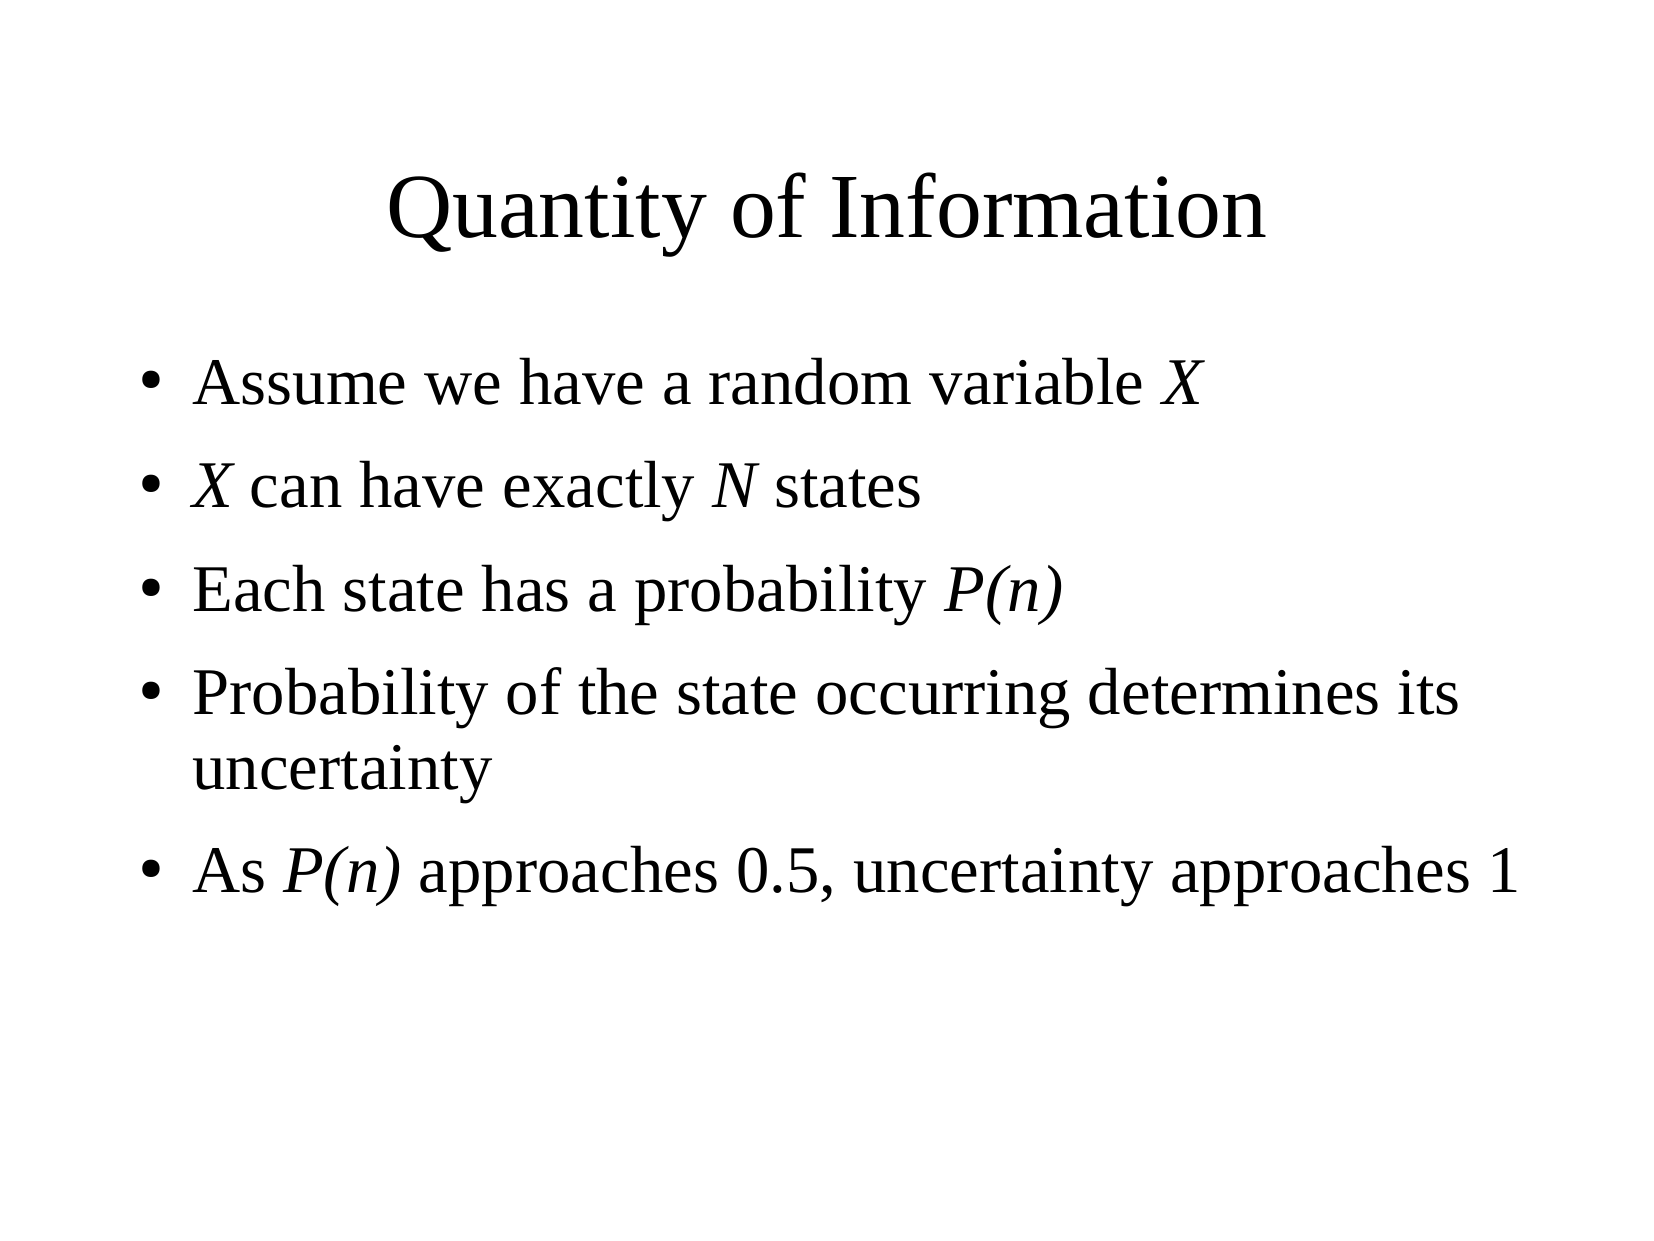

# Quantity of Information
Assume we have a random variable X
X can have exactly N states
Each state has a probability P(n)
Probability of the state occurring determines its uncertainty
As P(n) approaches 0.5, uncertainty approaches 1